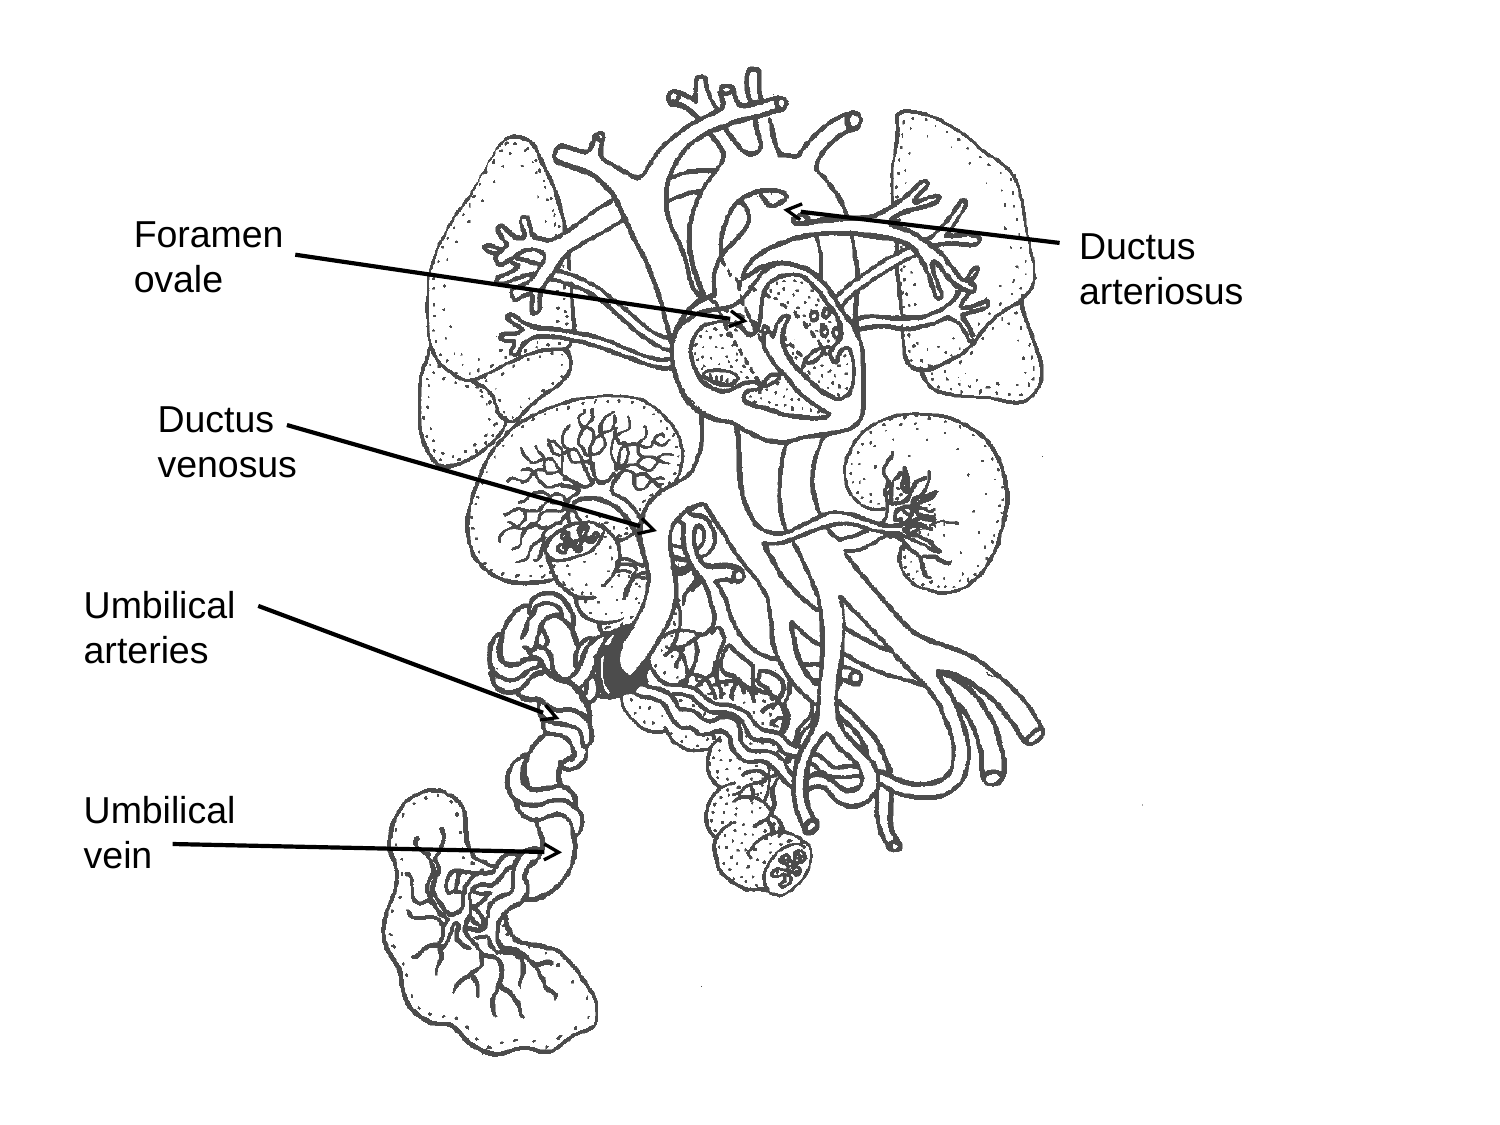

Foramen ovale
Ductus arteriosus
Ductus venosus
Umbilical arteries
Umbilical vein